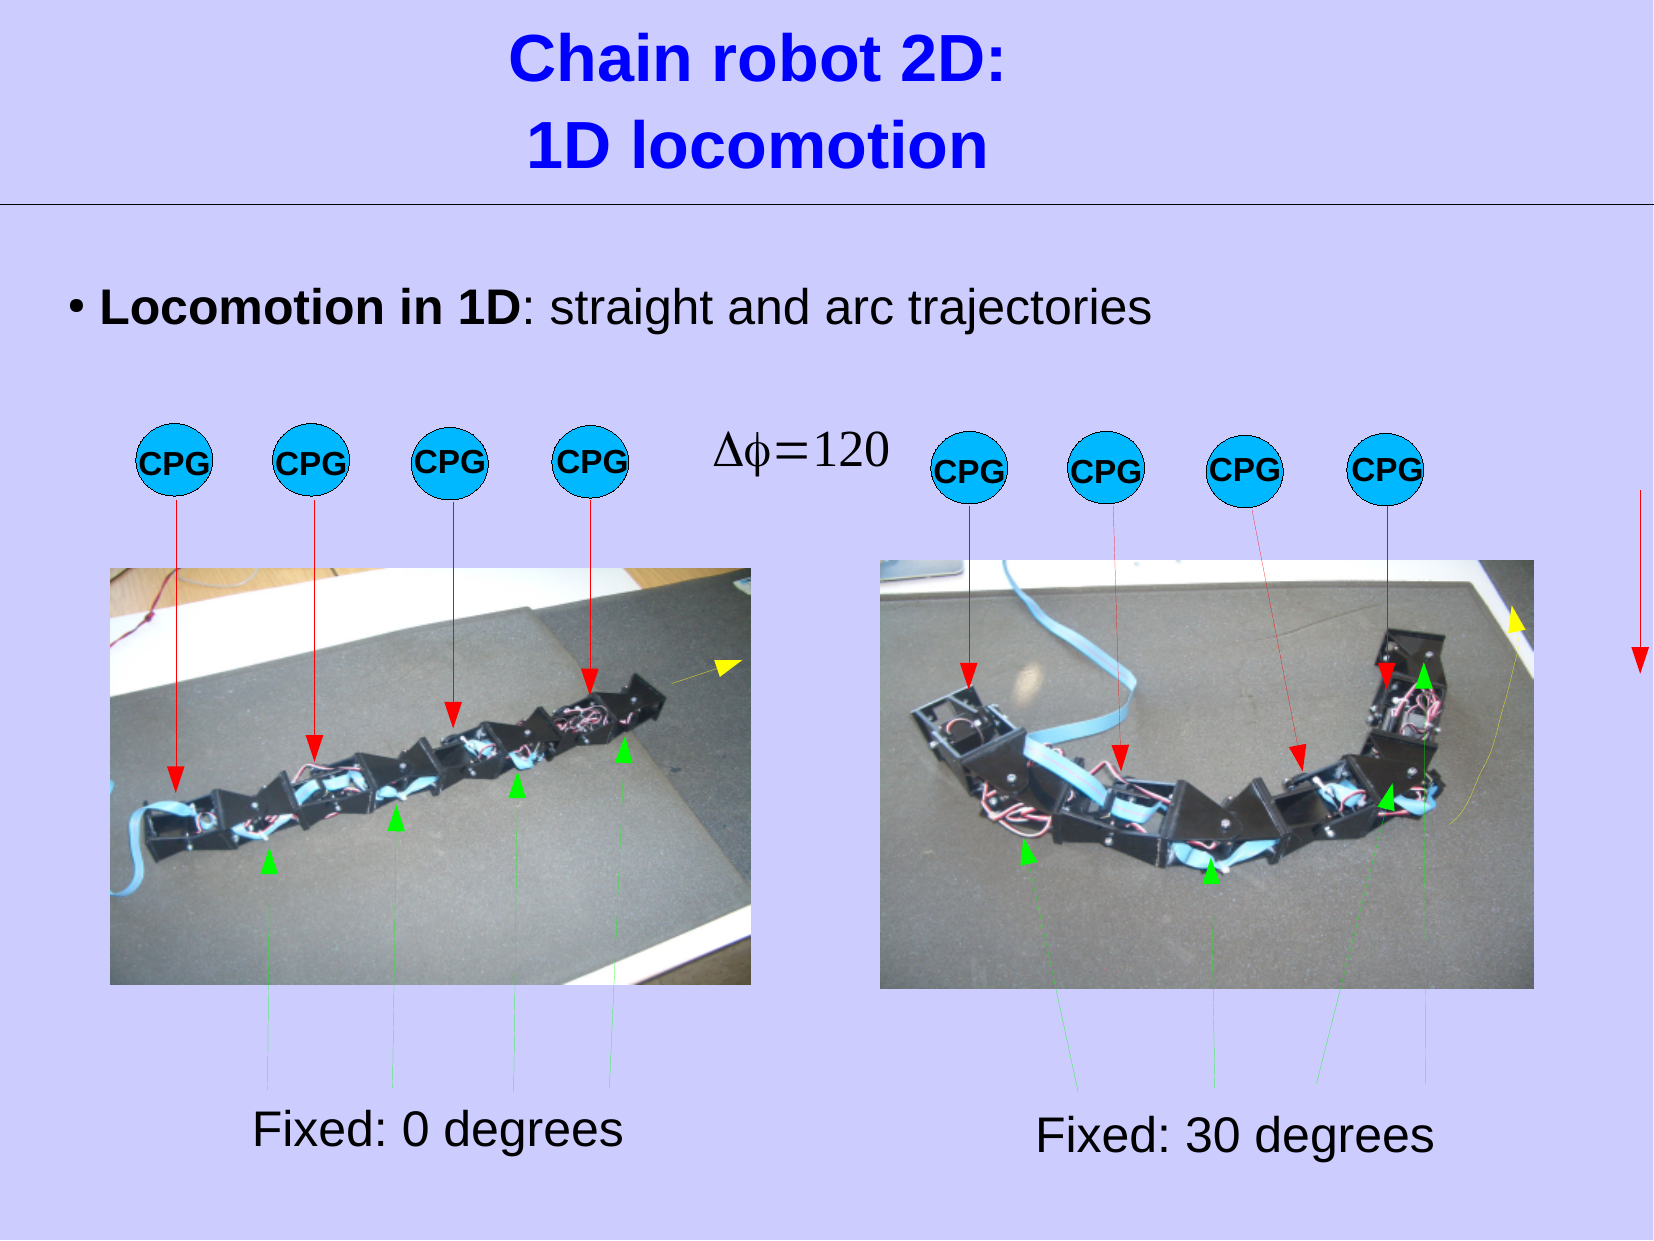

# Chain robot 2D: 1D locomotion
 Locomotion in 1D: straight and arc trajectories
CPG
CPG
CPG
CPG
Df=120
CPG
CPG
CPG
CPG
Fixed: 0 degrees
Fixed: 30 degrees